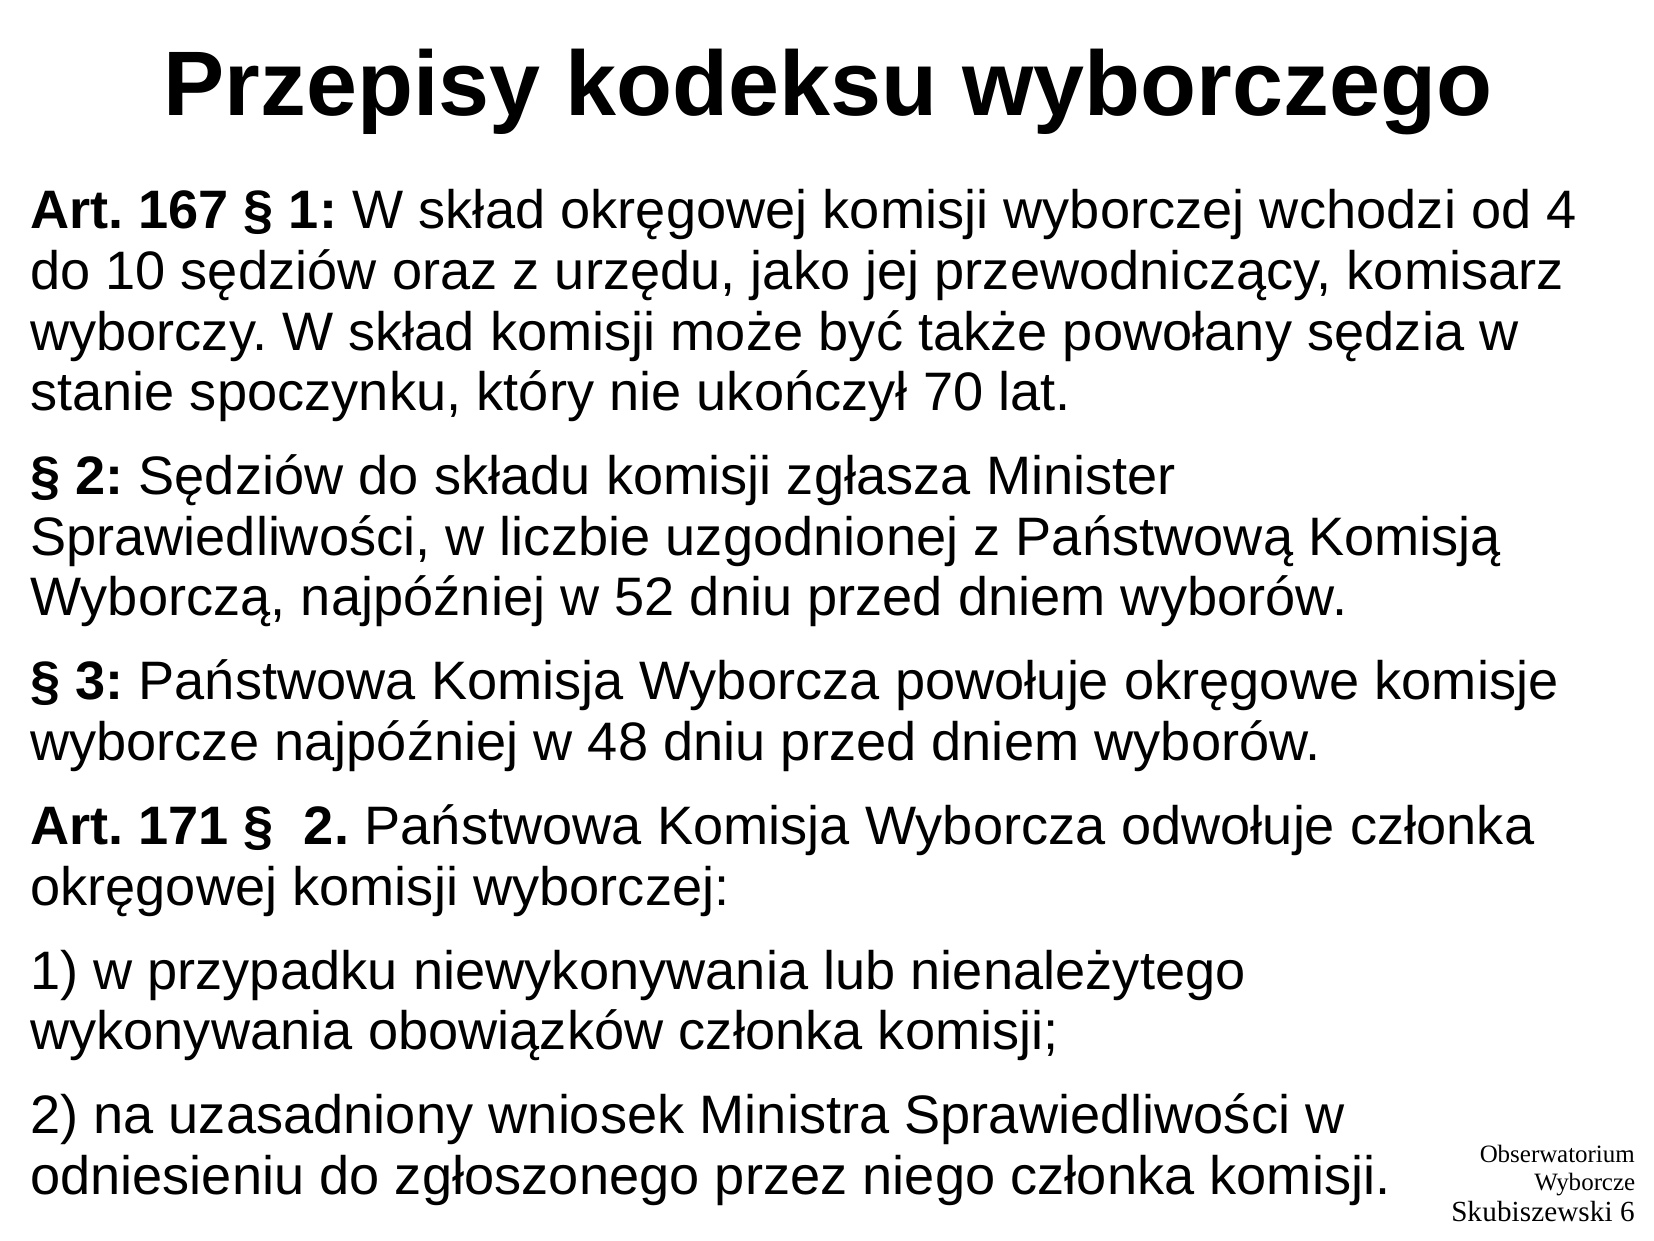

# Przepisy kodeksu wyborczego
Art. 167 § 1: W skład okręgowej komisji wyborczej wchodzi od 4 do 10 sędziów oraz z urzędu, jako jej przewodniczący, komisarz wyborczy. W skład komisji może być także powołany sędzia w stanie spoczynku, który nie ukończył 70 lat.
§ 2: Sędziów do składu komisji zgłasza Minister Sprawiedliwości, w liczbie uzgodnionej z Państwową Komisją Wyborczą, najpóźniej w 52 dniu przed dniem wyborów.
§ 3: Państwowa Komisja Wyborcza powołuje okręgowe komisje wyborcze najpóźniej w 48 dniu przed dniem wyborów.
Art. 171 § 2. Państwowa Komisja Wyborcza odwołuje członka okręgowej komisji wyborczej:
1) w przypadku niewykonywania lub nienależytego wykonywania obowiązków członka komisji;
2) na uzasadniony wniosek Ministra Sprawiedliwości w odniesieniu do zgłoszonego przez niego członka komisji.
6